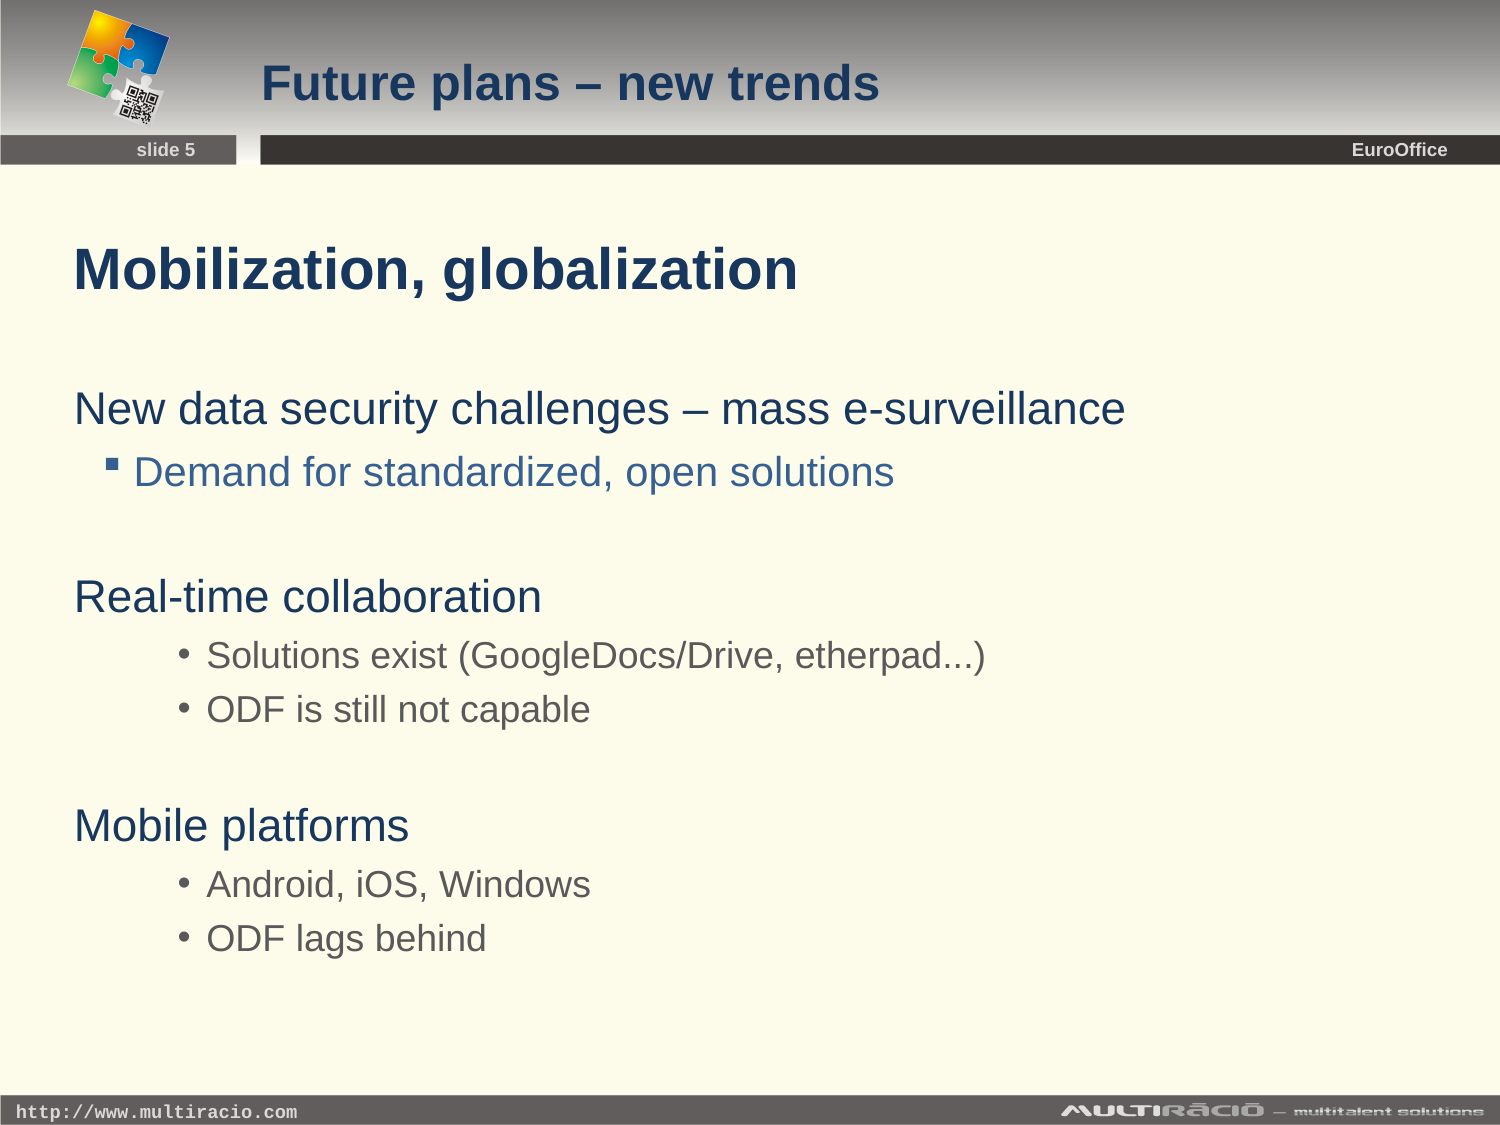

Future plans – new trends
slide
 EuroOffice
# Mobilization, globalization
New data security challenges – mass e-surveillance
Demand for standardized, open solutions
Real-time collaboration
Solutions exist (GoogleDocs/Drive, etherpad...)
ODF is still not capable
Mobile platforms
Android, iOS, Windows
ODF lags behind